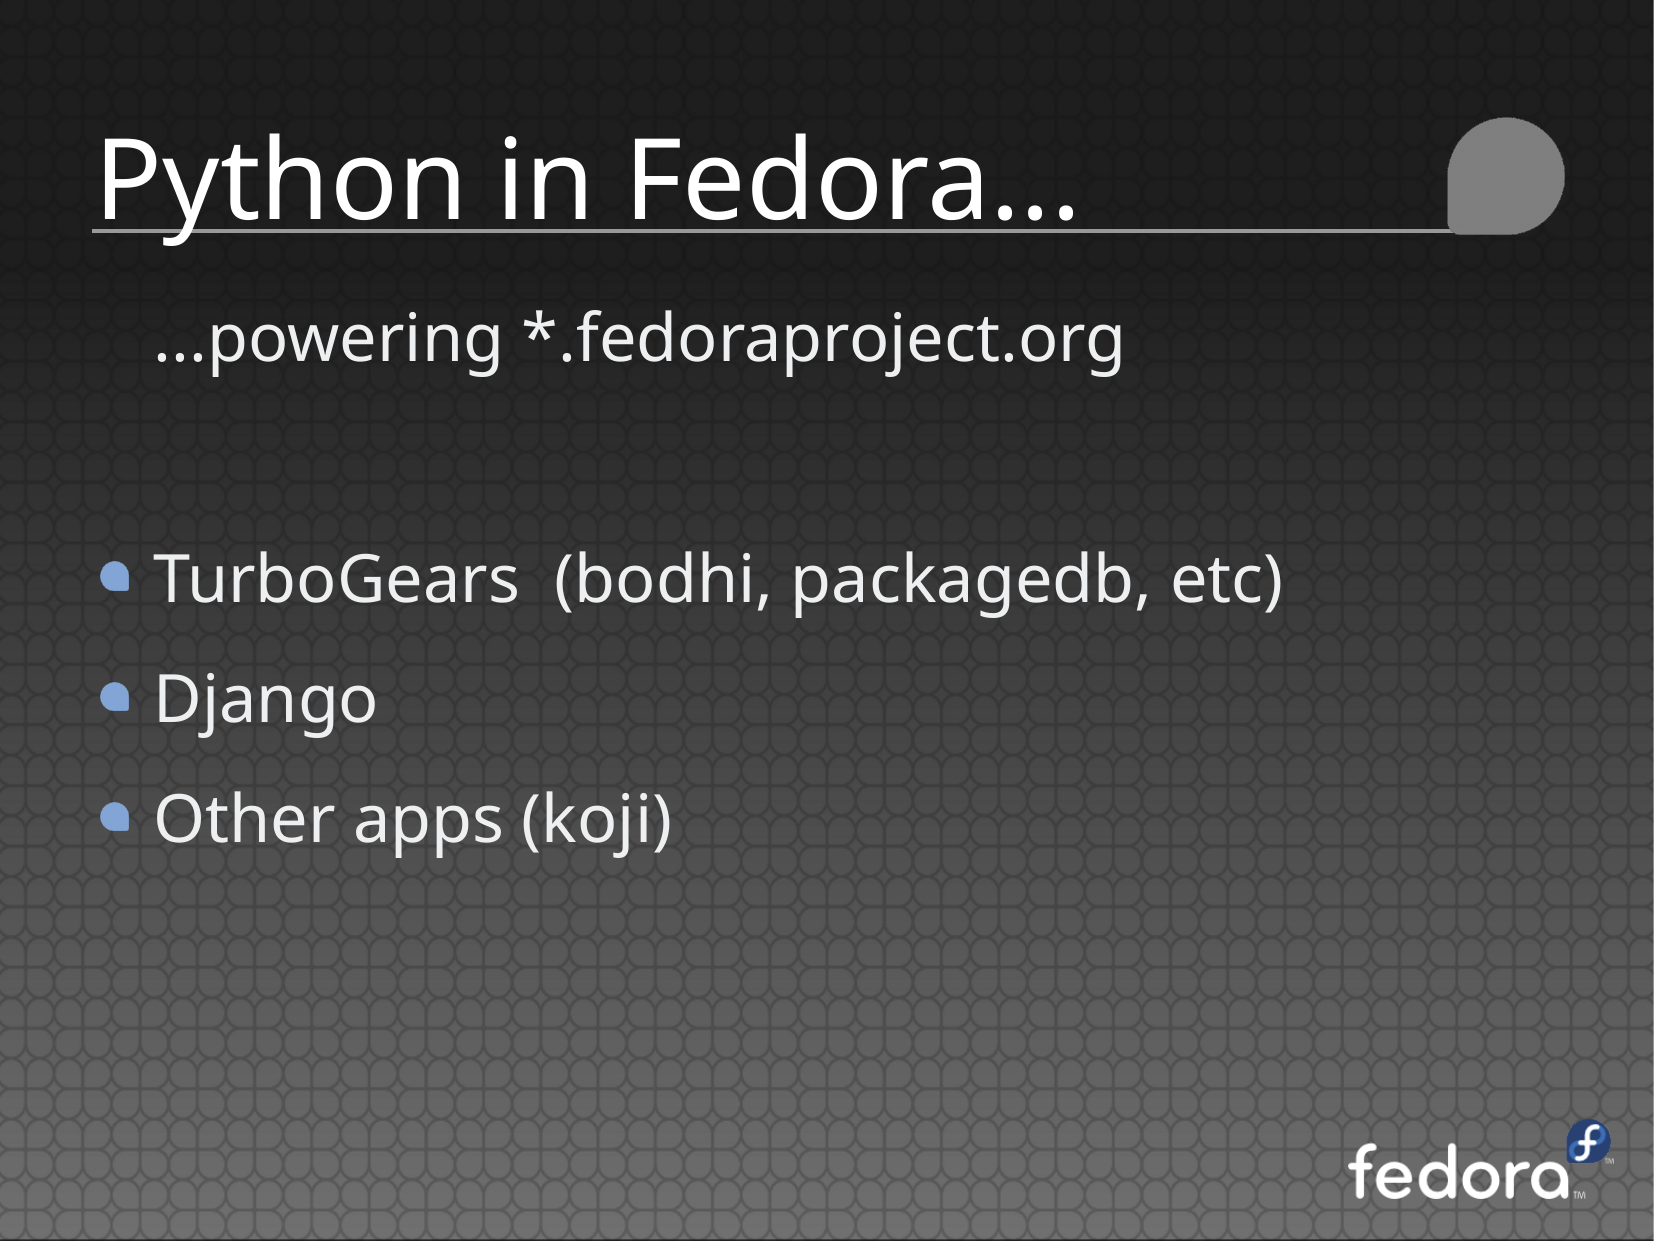

Python in Fedora...
# ...powering *.fedoraproject.org
TurboGears (bodhi, packagedb, etc)
Django
Other apps (koji)